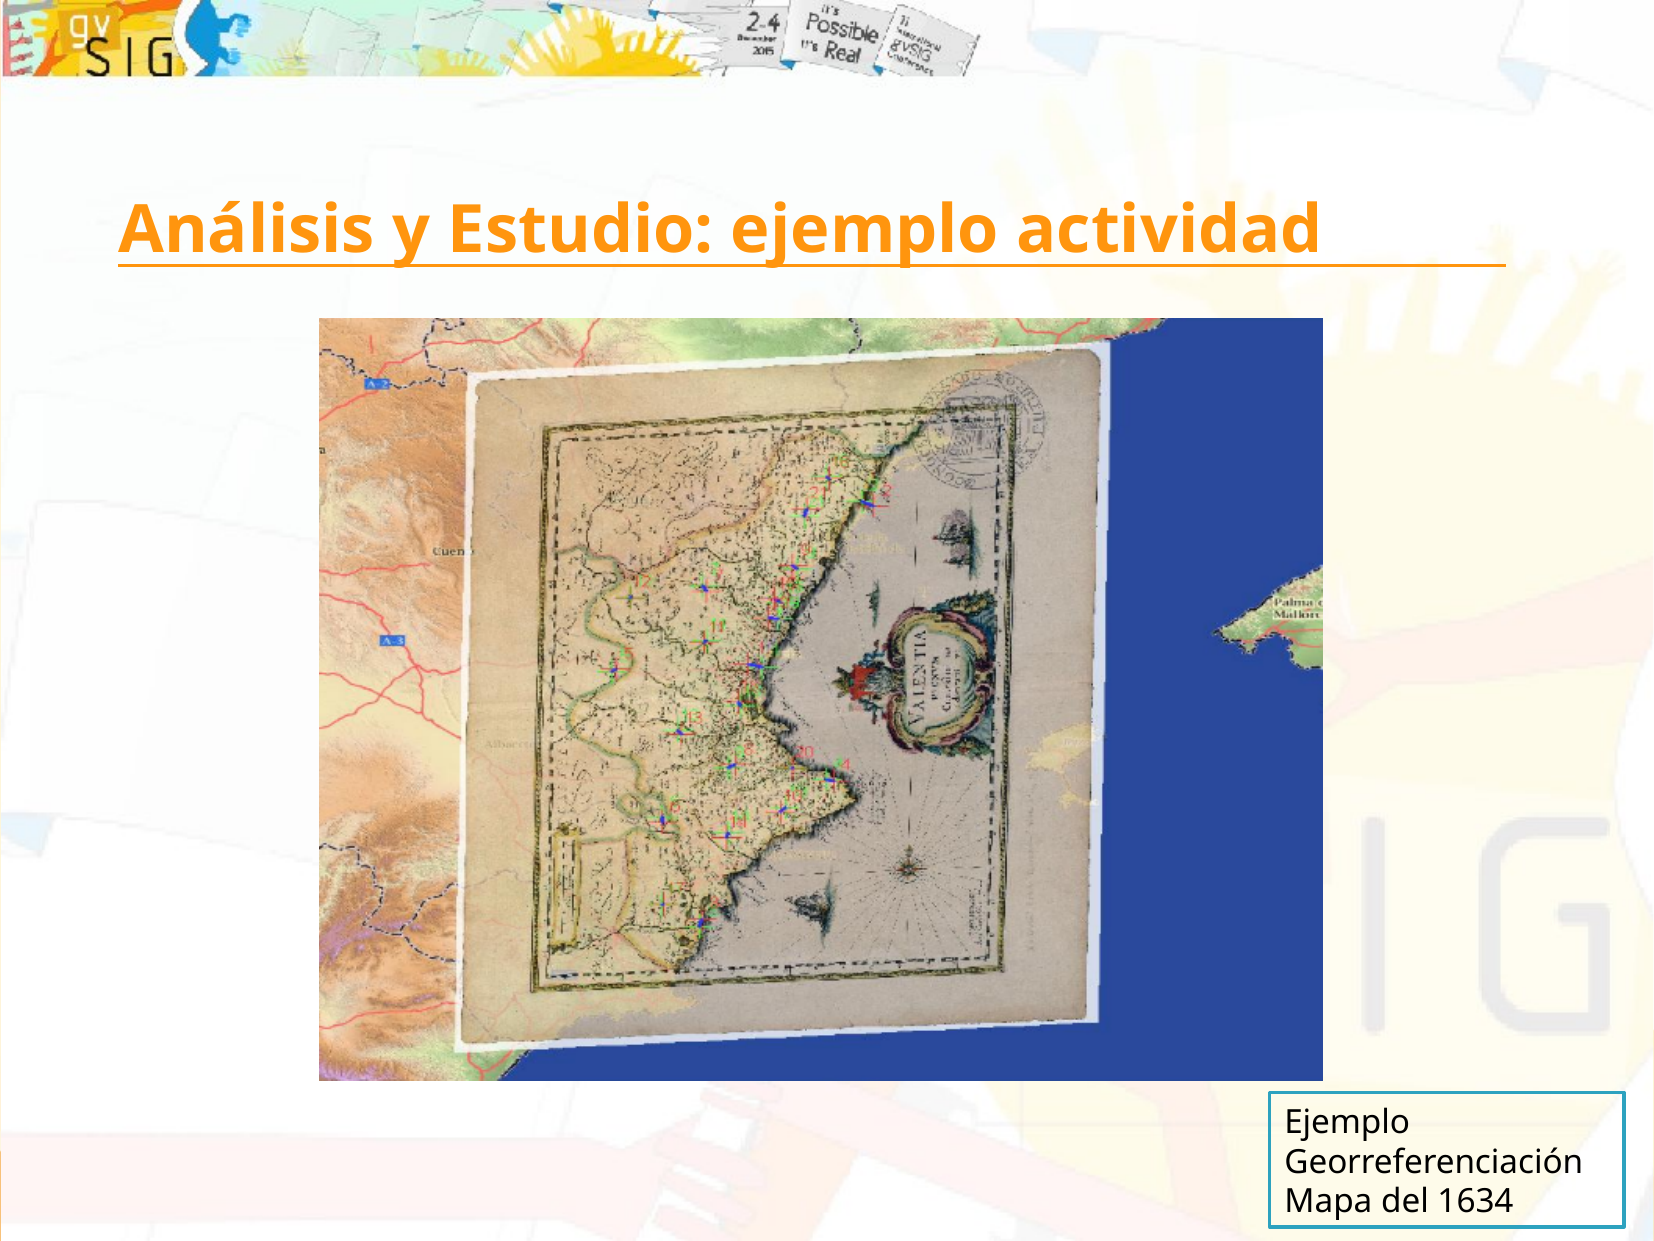

# Análisis y Estudio: ejemplo actividad
Ejemplo Georreferenciación
Mapa del 1634